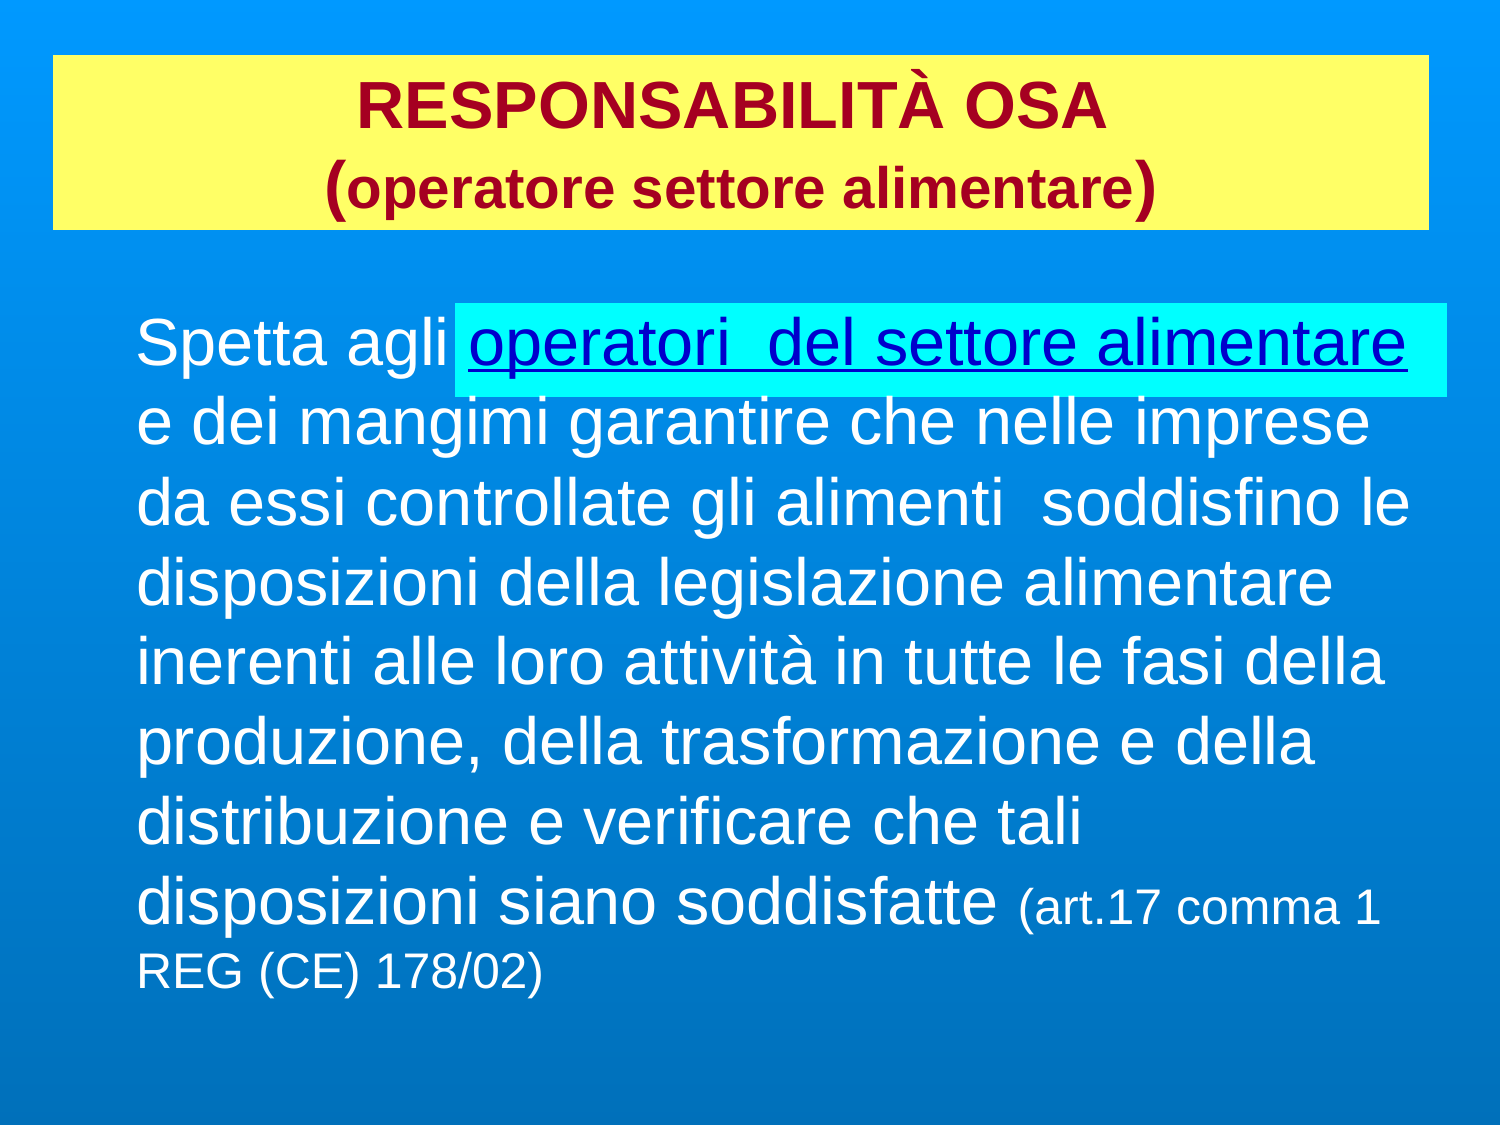

RESPONSABILITÀ OSA
(operatore settore alimentare)
 Spetta agli operatori del settore alimentare e dei mangimi garantire che nelle imprese da essi controllate gli alimenti soddisfino le disposizioni della legislazione alimentare inerenti alle loro attività in tutte le fasi della produzione, della trasformazione e della distribuzione e verificare che tali disposizioni siano soddisfatte (art.17 comma 1 REG (CE) 178/02)